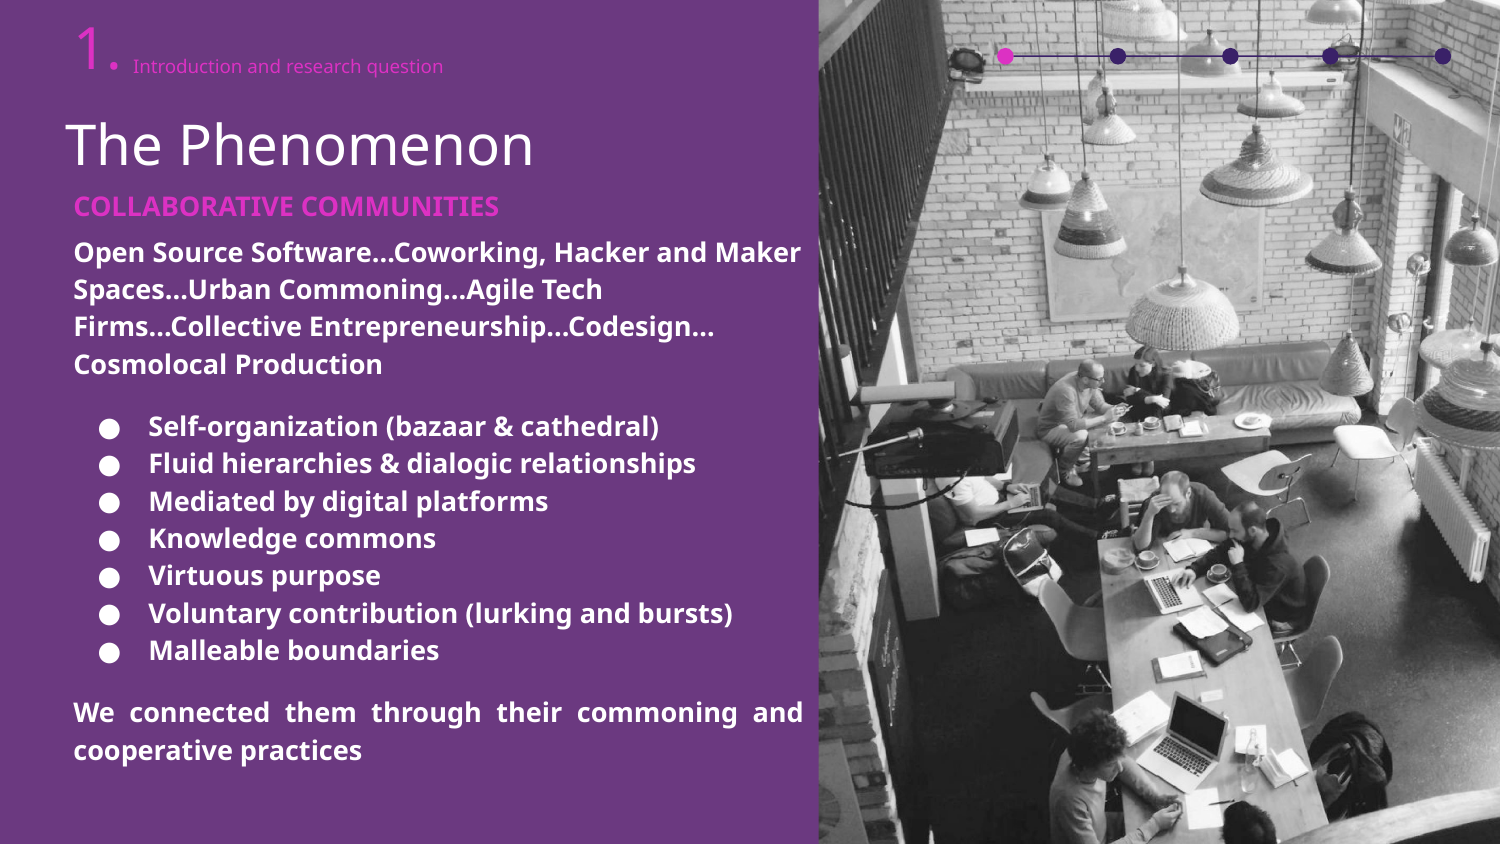

1.
Introduction and research question
The Phenomenon
# COLLABORATIVE COMMUNITIES
Open Source Software...Coworking, Hacker and Maker Spaces...Urban Commoning...Agile Tech Firms...Collective Entrepreneurship...Codesign… Cosmolocal Production
Self-organization (bazaar & cathedral)
Fluid hierarchies & dialogic relationships
Mediated by digital platforms
Knowledge commons
Virtuous purpose
Voluntary contribution (lurking and bursts)
Malleable boundaries
We connected them through their commoning and cooperative practices